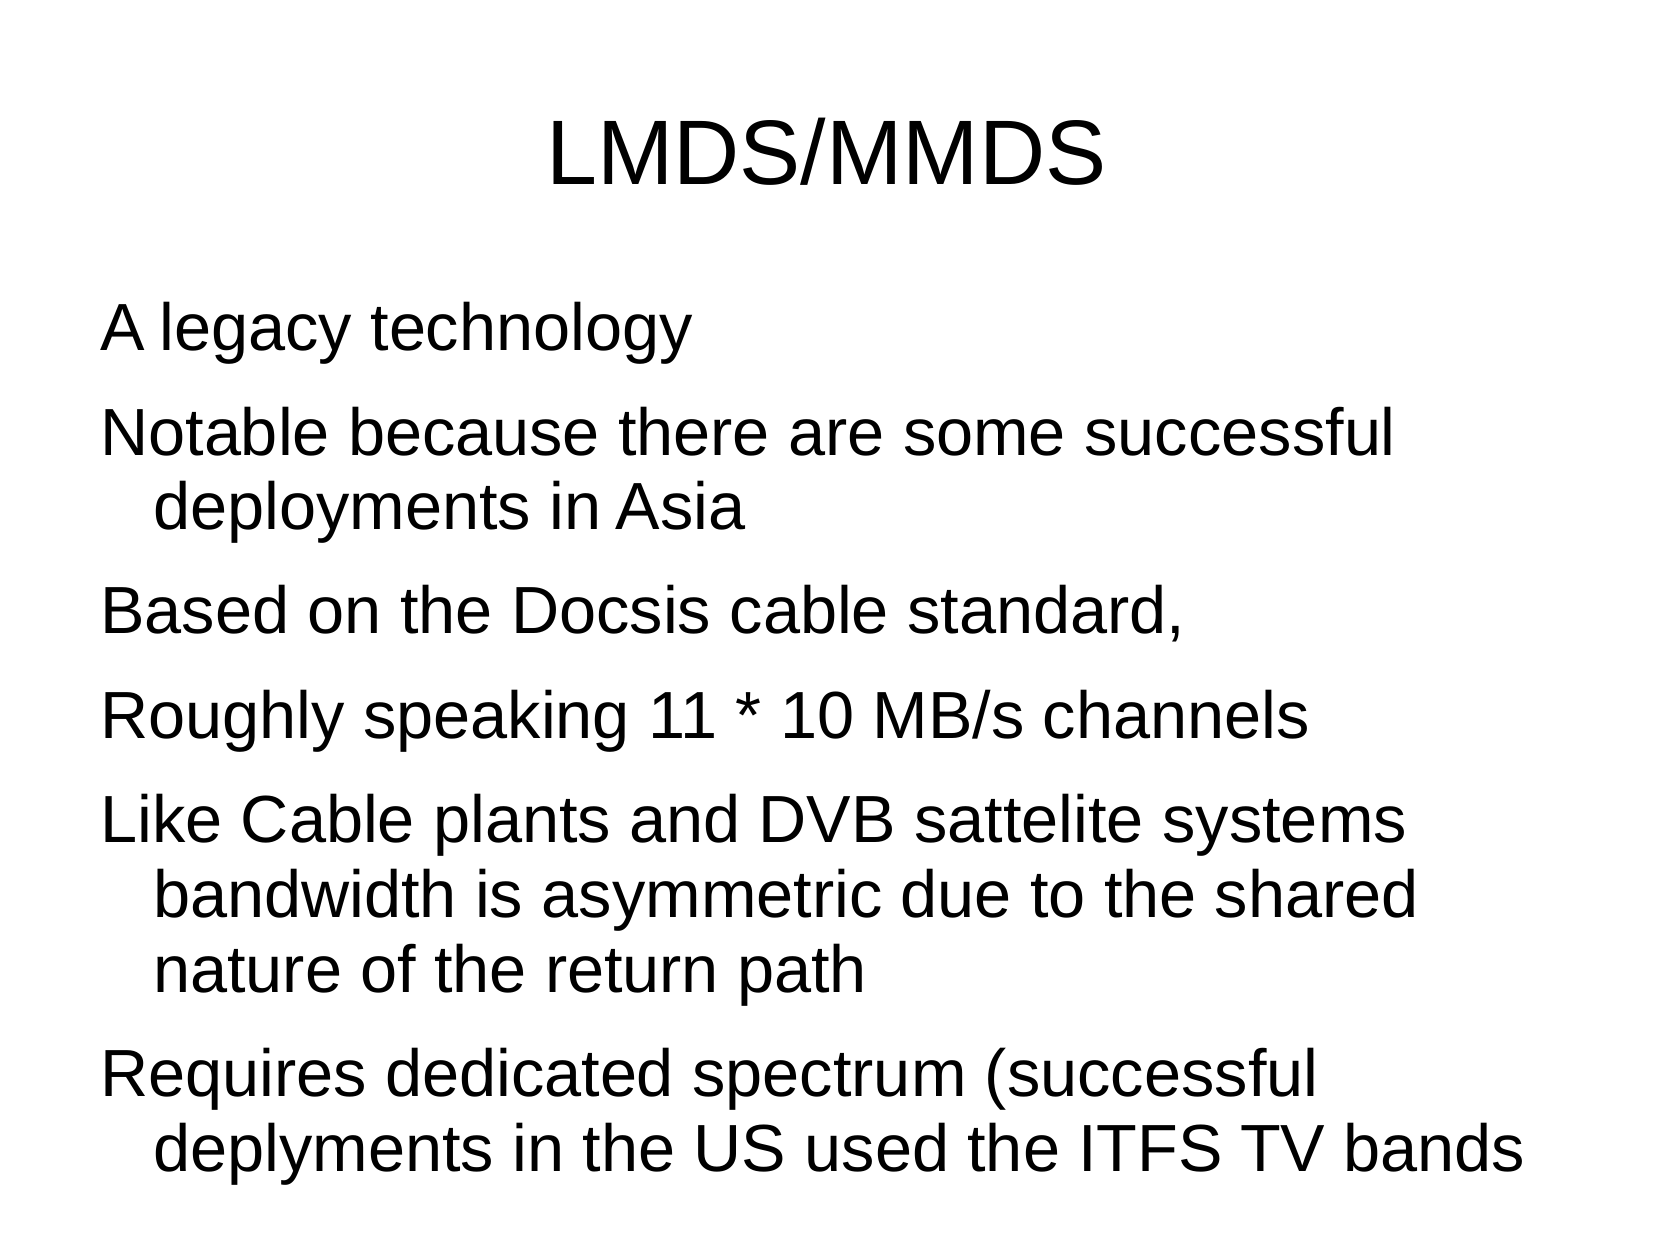

# LMDS/MMDS
A legacy technology
Notable because there are some successful deployments in Asia
Based on the Docsis cable standard,
Roughly speaking 11 * 10 MB/s channels
Like Cable plants and DVB sattelite systems bandwidth is asymmetric due to the shared nature of the return path
Requires dedicated spectrum (successful deplyments in the US used the ITFS TV bands